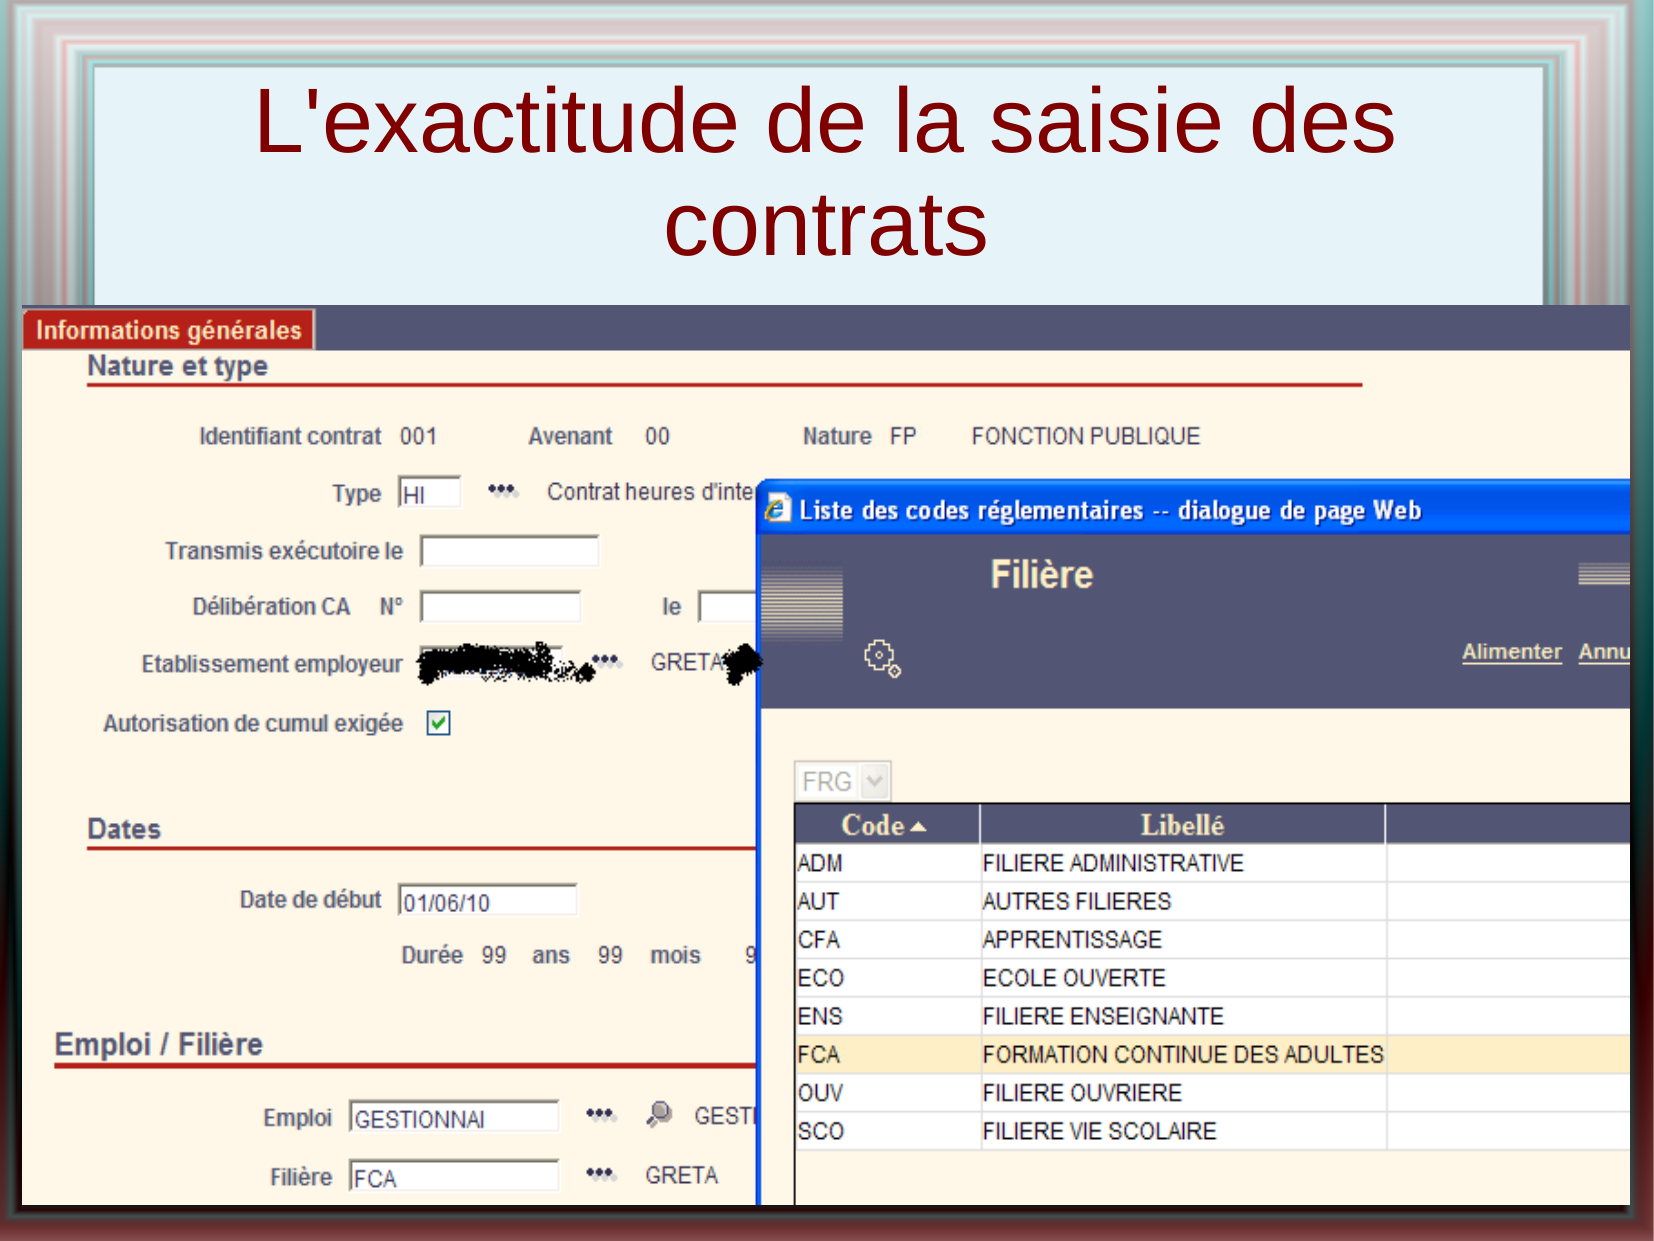

# L'exactitude de la saisie des contrats
Jusqu'à un certain point, une saisie incorrecte des types de contrats a pu passer inaperçue jusqu'à maintenant
La phase COM, elle, souffre de telles imperfections
Attention, nous n'avons pas identifié clairement un code adapté aux IPDG, il faut en déterminer un et s'y tenir